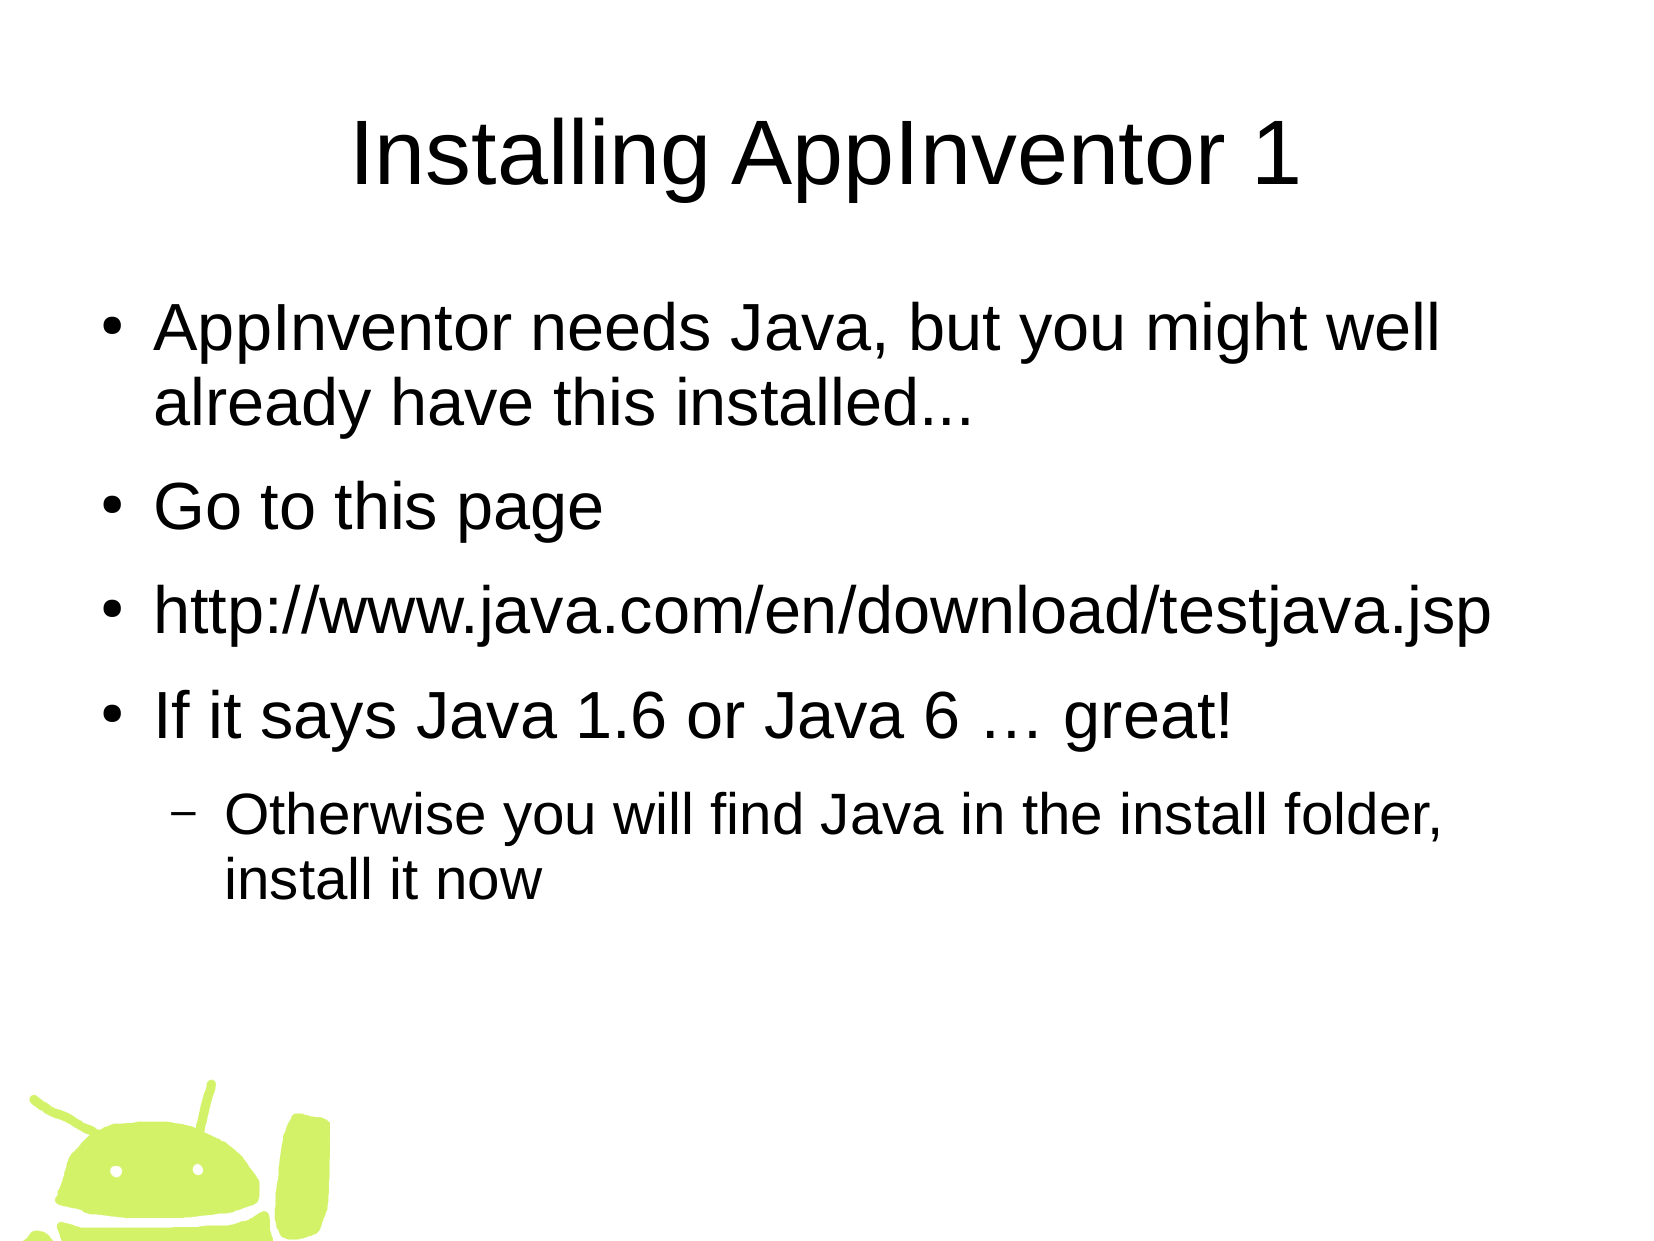

# Installing AppInventor 1
AppInventor needs Java, but you might well already have this installed...
Go to this page
http://www.java.com/en/download/testjava.jsp
If it says Java 1.6 or Java 6 … great!
Otherwise you will find Java in the install folder, install it now